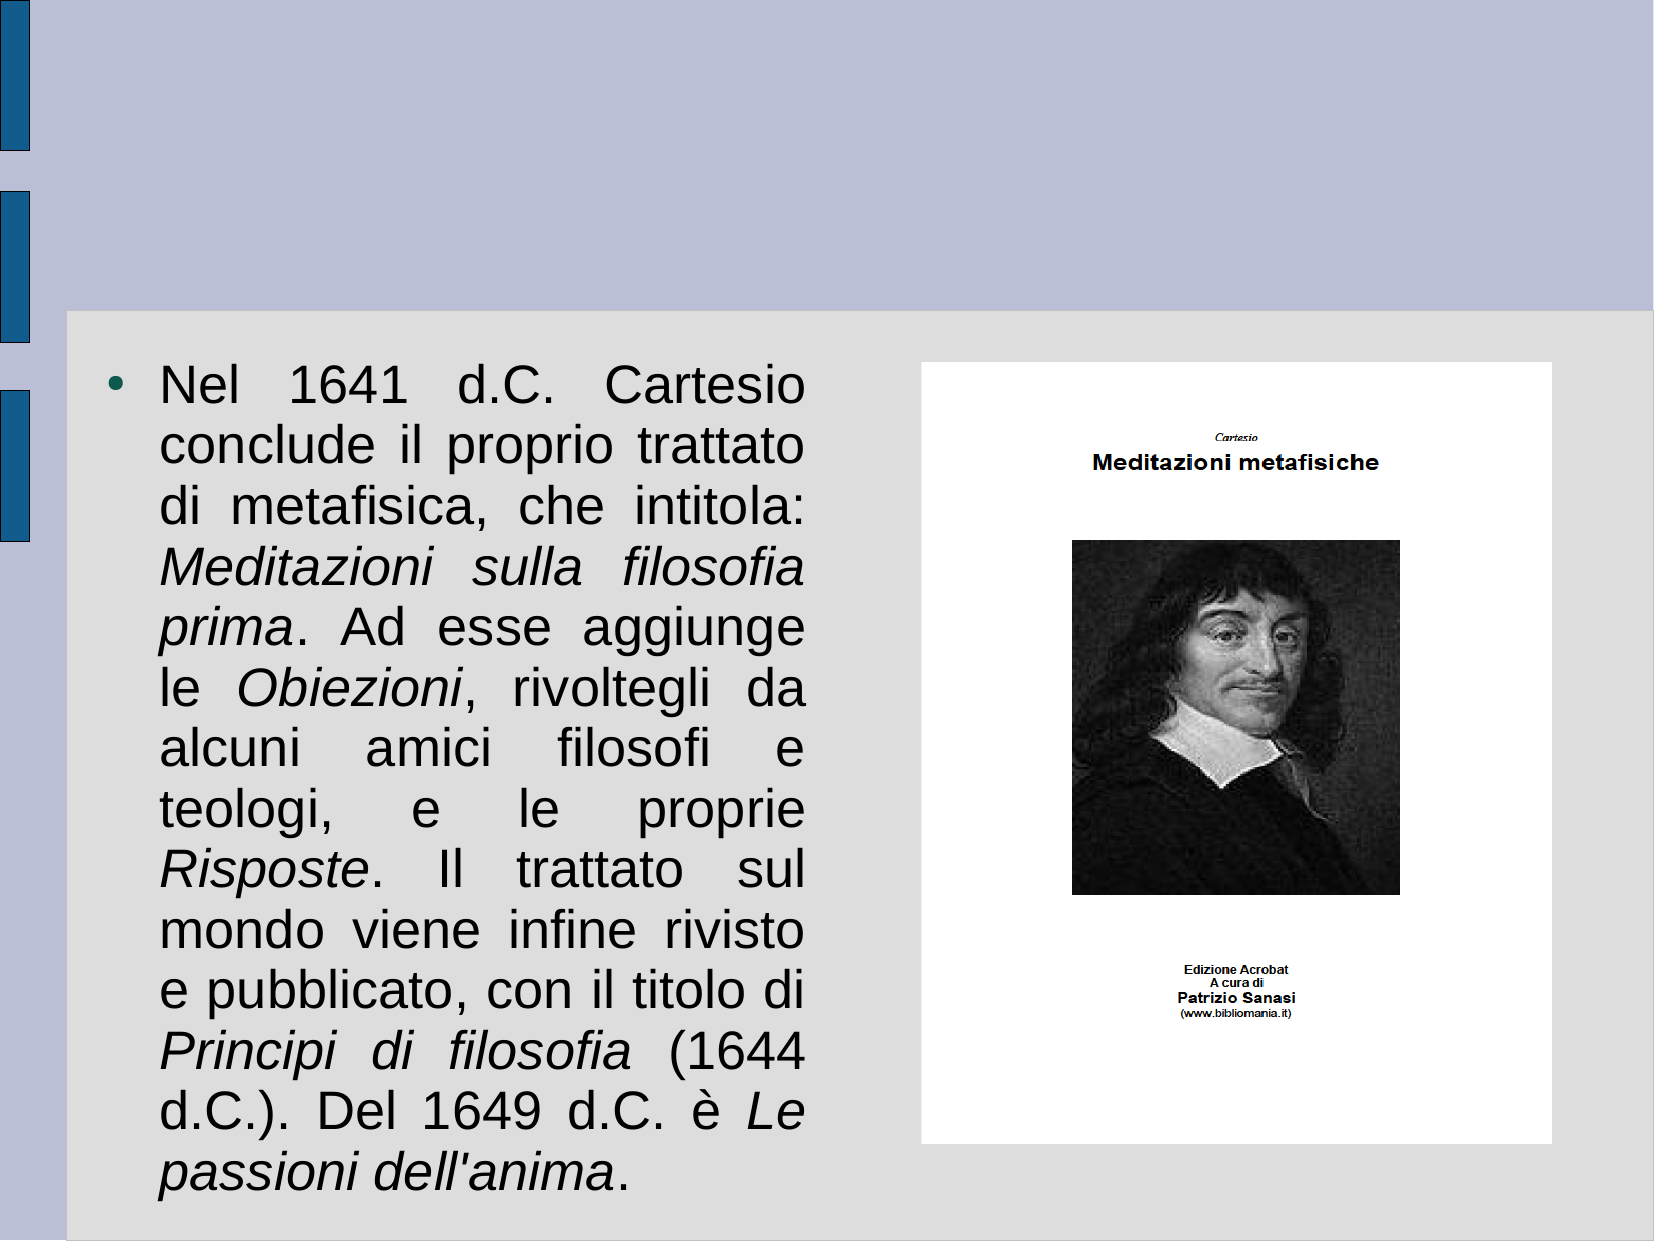

#
Nel 1641 d.C. Cartesio conclude il proprio trattato di metafisica, che intitola: Meditazioni sulla filosofia prima. Ad esse aggiunge le Obiezioni, rivoltegli da alcuni amici filosofi e teologi, e le proprie Risposte. Il trattato sul mondo viene infine rivisto e pubblicato, con il titolo di Principi di filosofia (1644 d.C.). Del 1649 d.C. è Le passioni dell'anima.